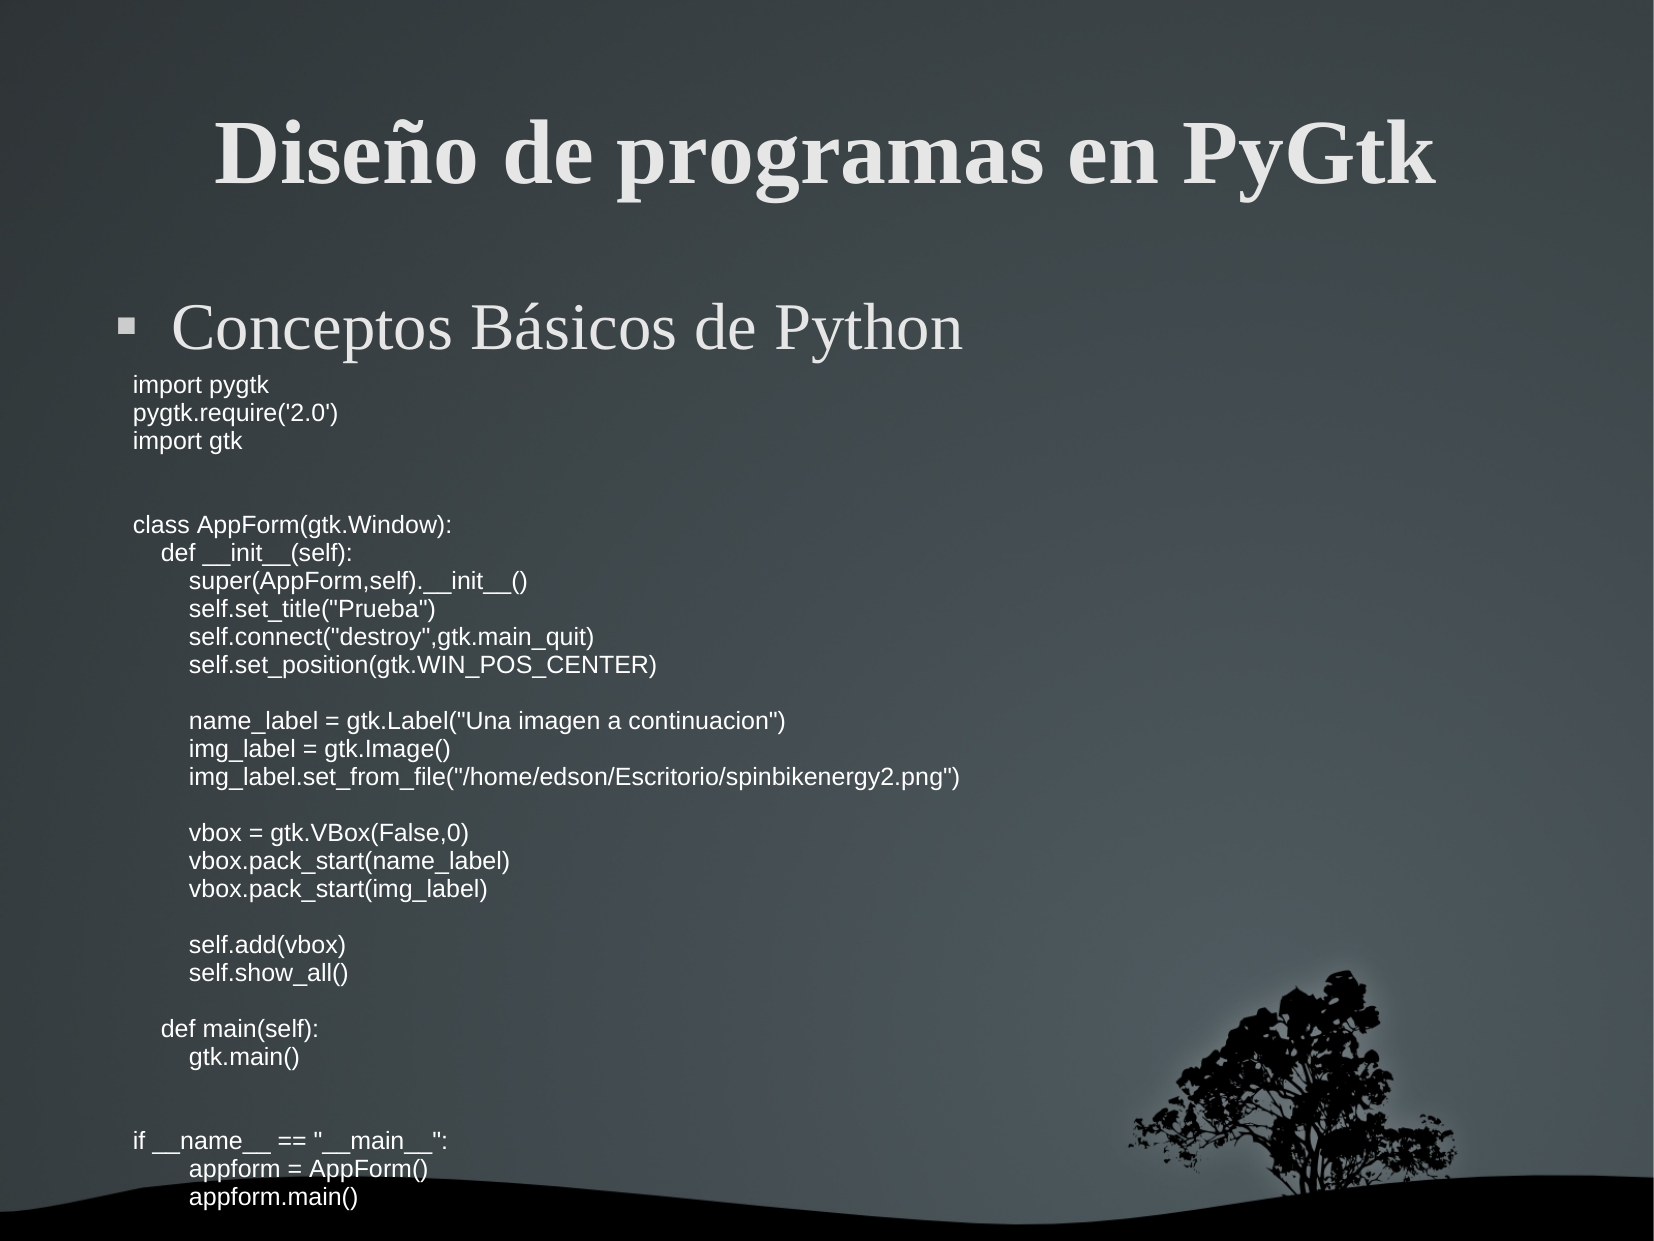

# Diseño de programas en PyGtk
Conceptos Básicos de Python
import pygtk
pygtk.require('2.0')
import gtk
class AppForm(gtk.Window):
 def __init__(self):
 super(AppForm,self).__init__()
 self.set_title("Prueba")
 self.connect("destroy",gtk.main_quit)
 self.set_position(gtk.WIN_POS_CENTER)
 name_label = gtk.Label("Una imagen a continuacion")
 img_label = gtk.Image()
 img_label.set_from_file("/home/edson/Escritorio/spinbikenergy2.png")
 vbox = gtk.VBox(False,0)
 vbox.pack_start(name_label)
 vbox.pack_start(img_label)
 self.add(vbox)
 self.show_all()
 def main(self):
 gtk.main()
if __name__ == "__main__":
 appform = AppForm()
 appform.main()